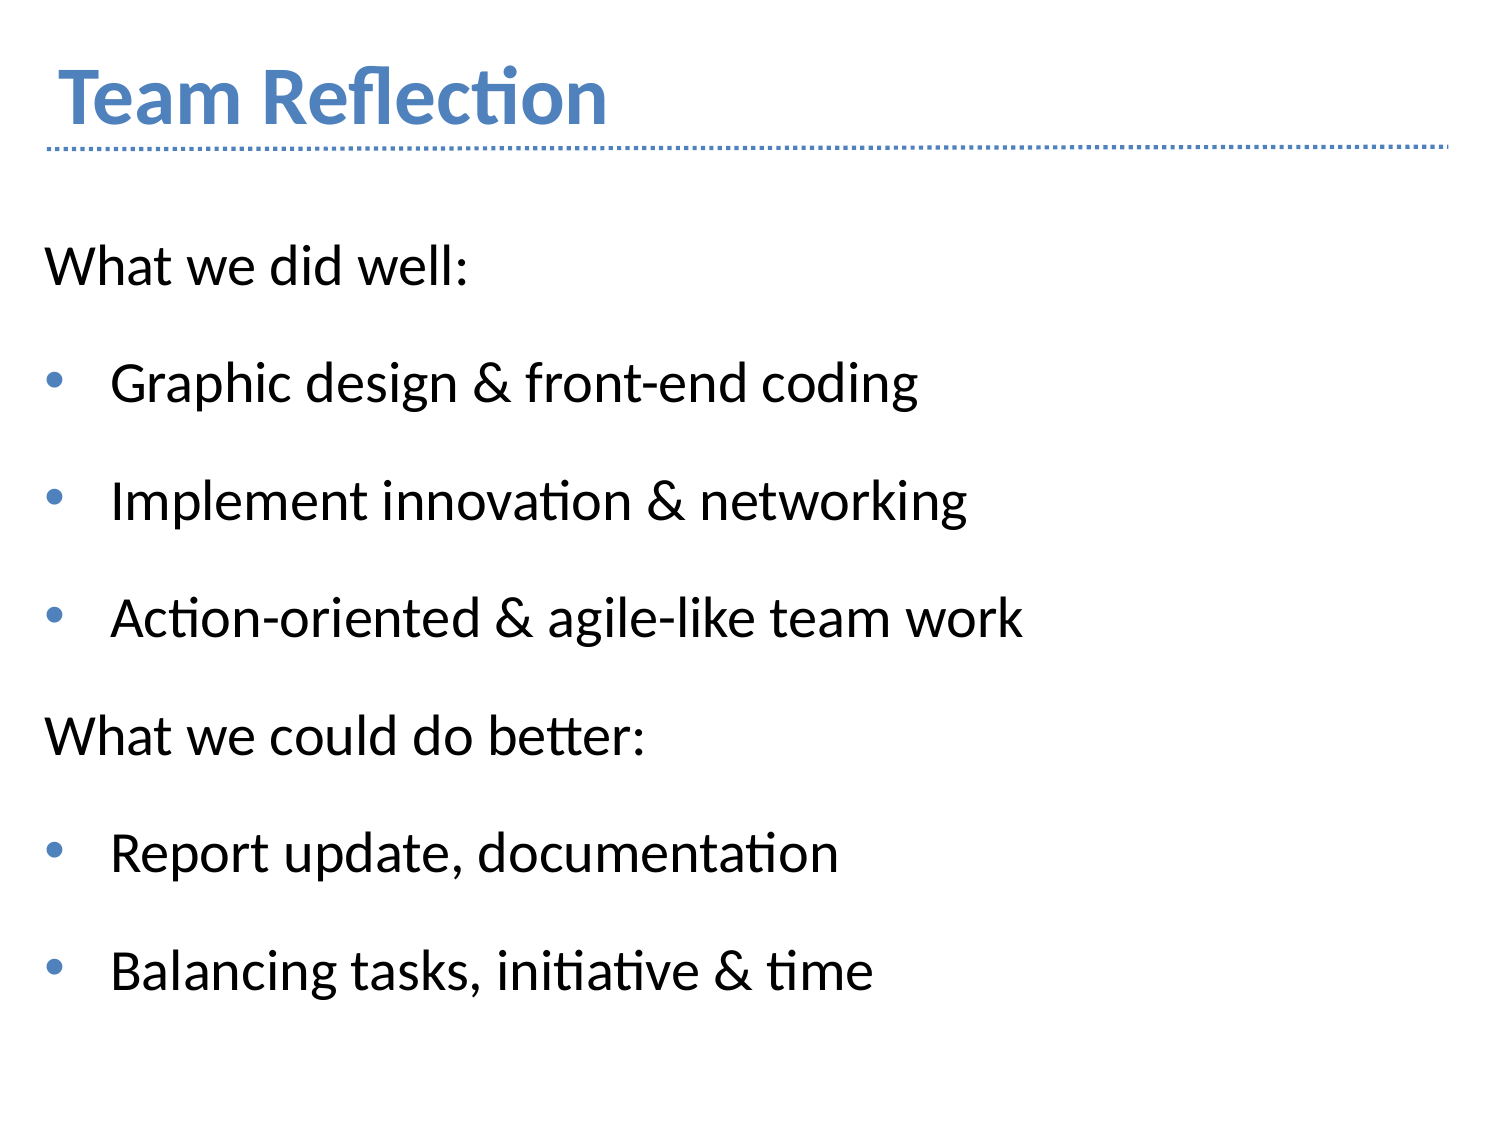

Team Reflection
What we did well:
Graphic design & front-end coding
Implement innovation & networking
Action-oriented & agile-like team work
What we could do better:
Report update, documentation
Balancing tasks, initiative & time